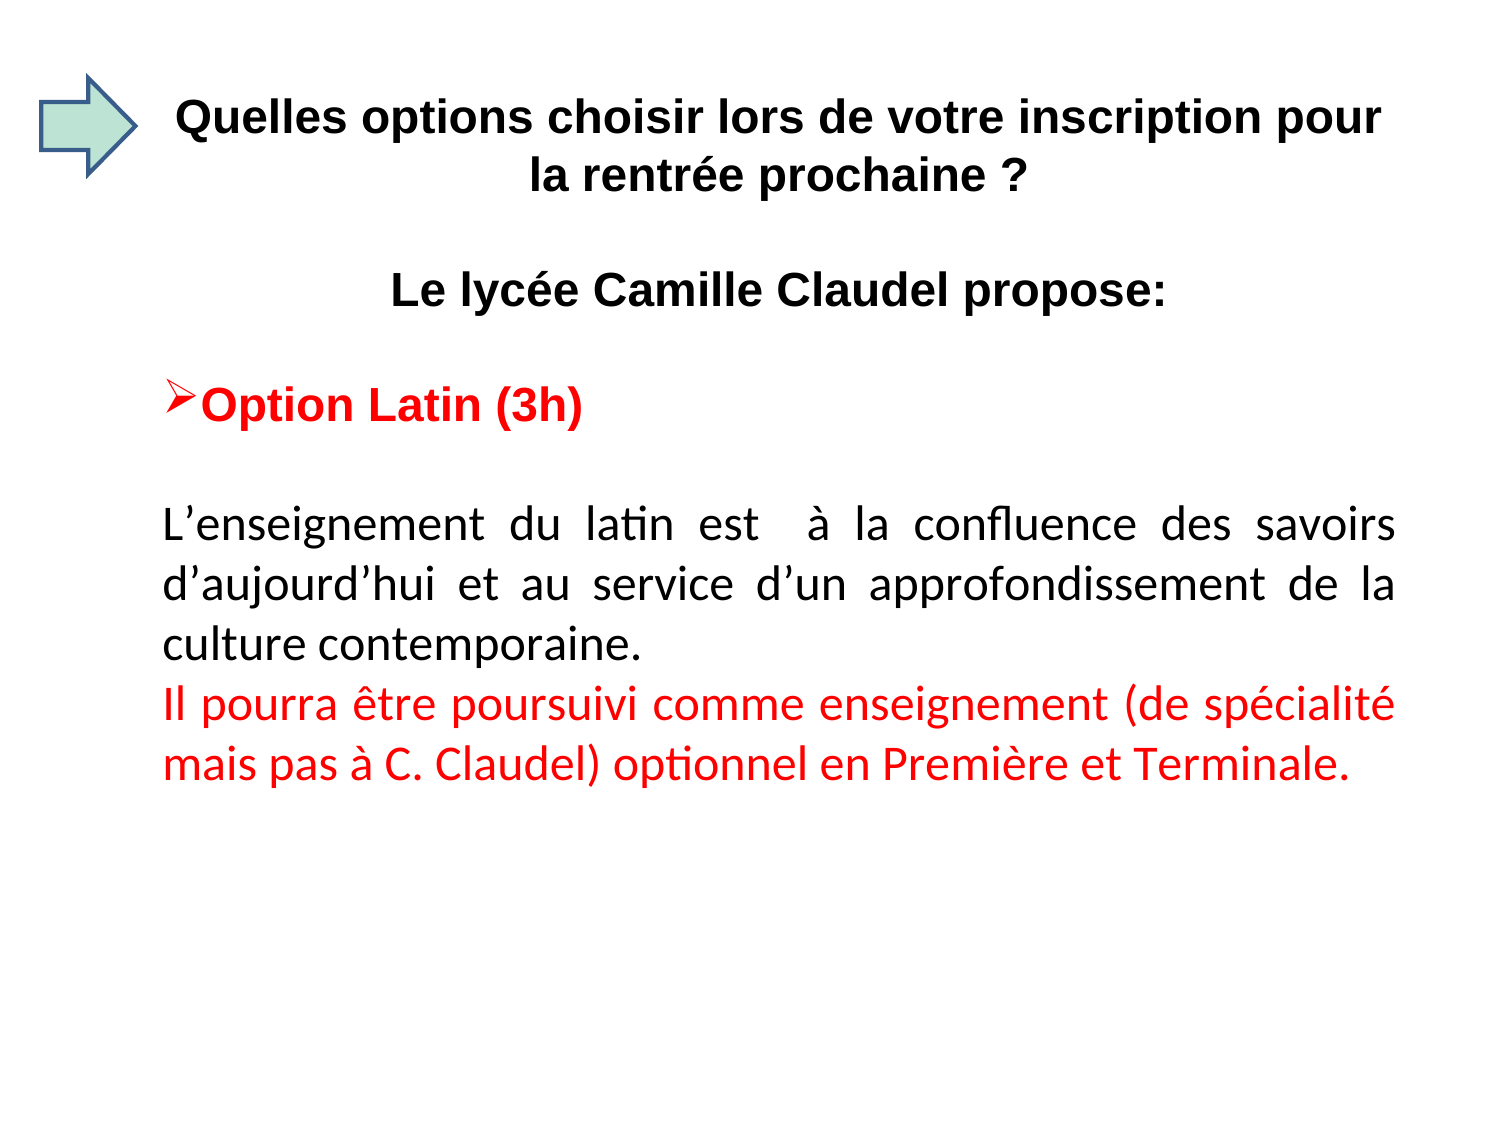

Quelles options choisir lors de votre inscription pour la rentrée prochaine ?
Le lycée Camille Claudel propose:
Option Latin (3h)
L’enseignement du latin est à la confluence des savoirs d’aujourd’hui et au service d’un approfondissement de la culture contemporaine.
Il pourra être poursuivi comme enseignement (de spécialité mais pas à C. Claudel) optionnel en Première et Terminale.